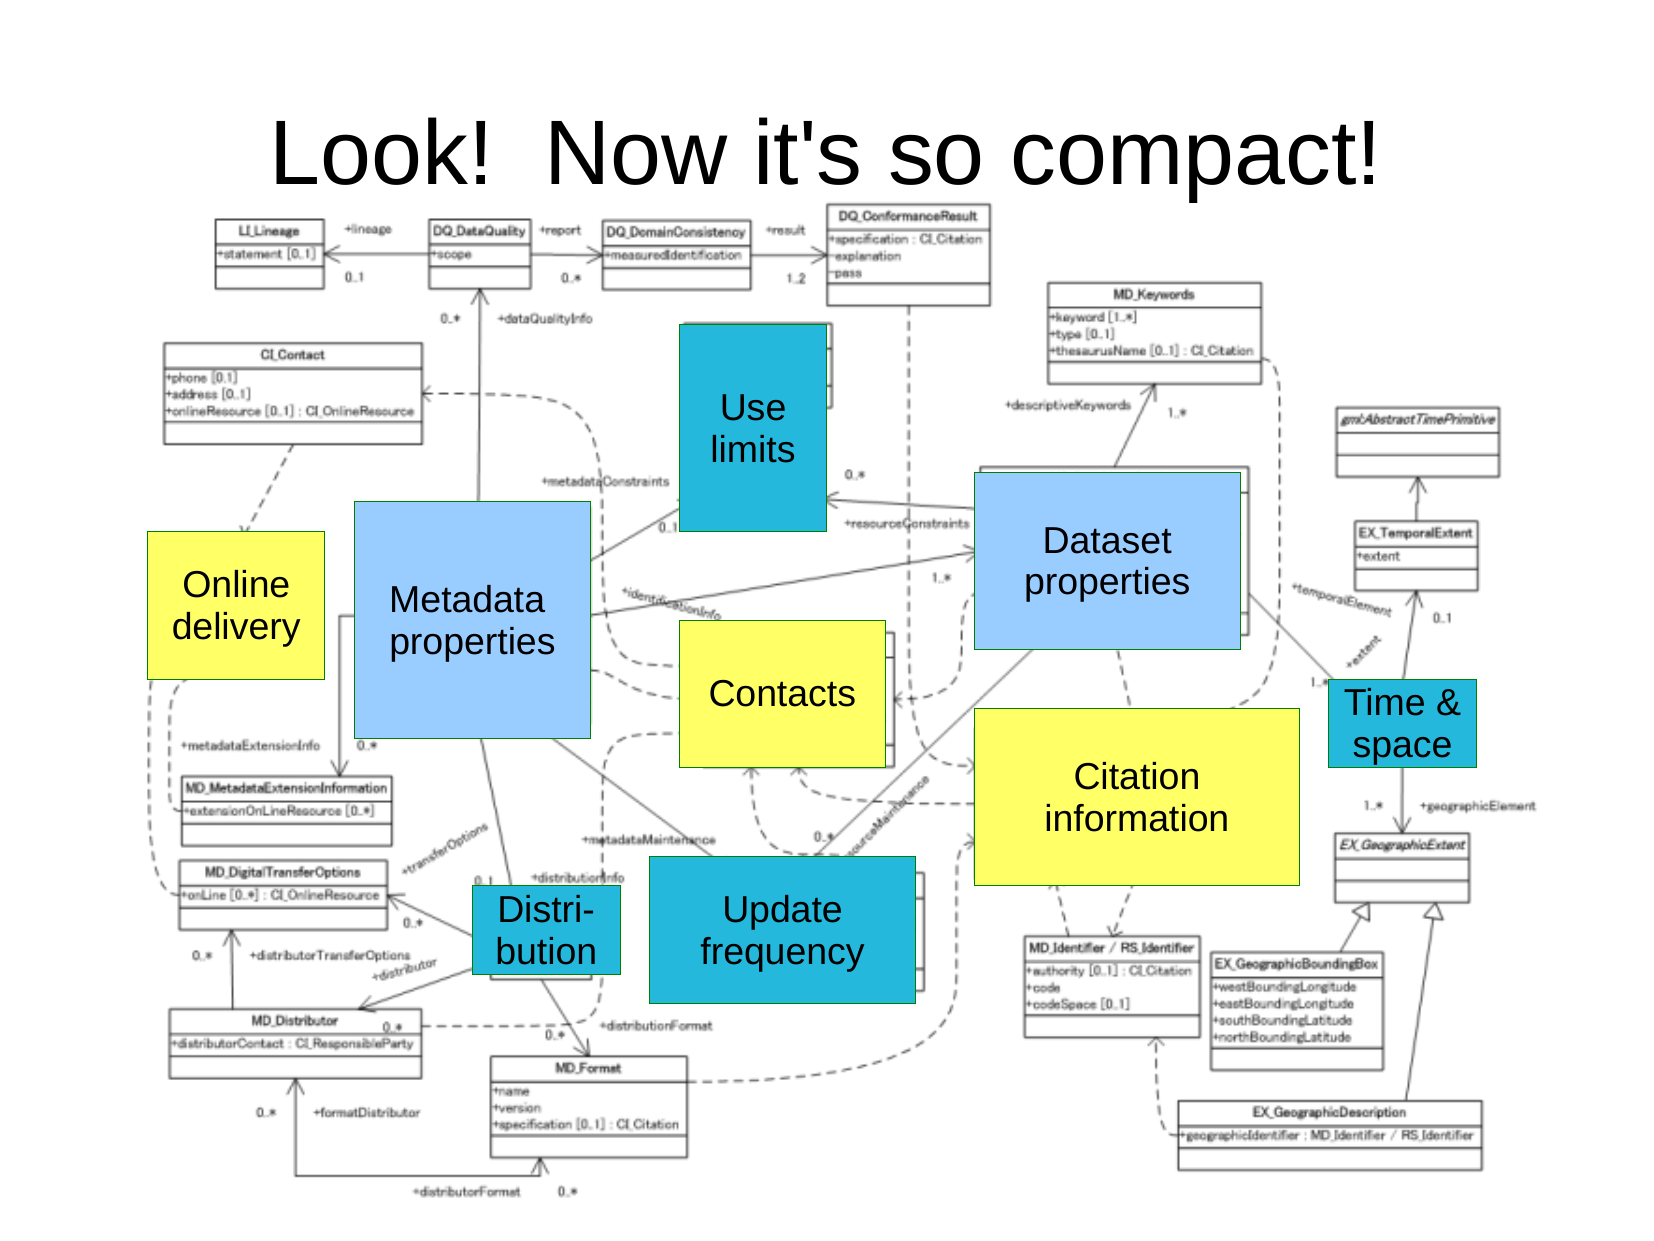

# Look! Now it's so compact!
Use
limits
Dataset
properties
Metadata
properties
Online
delivery
Contacts
Time &
space
Citation
information
Update
frequency
Distri-
bution